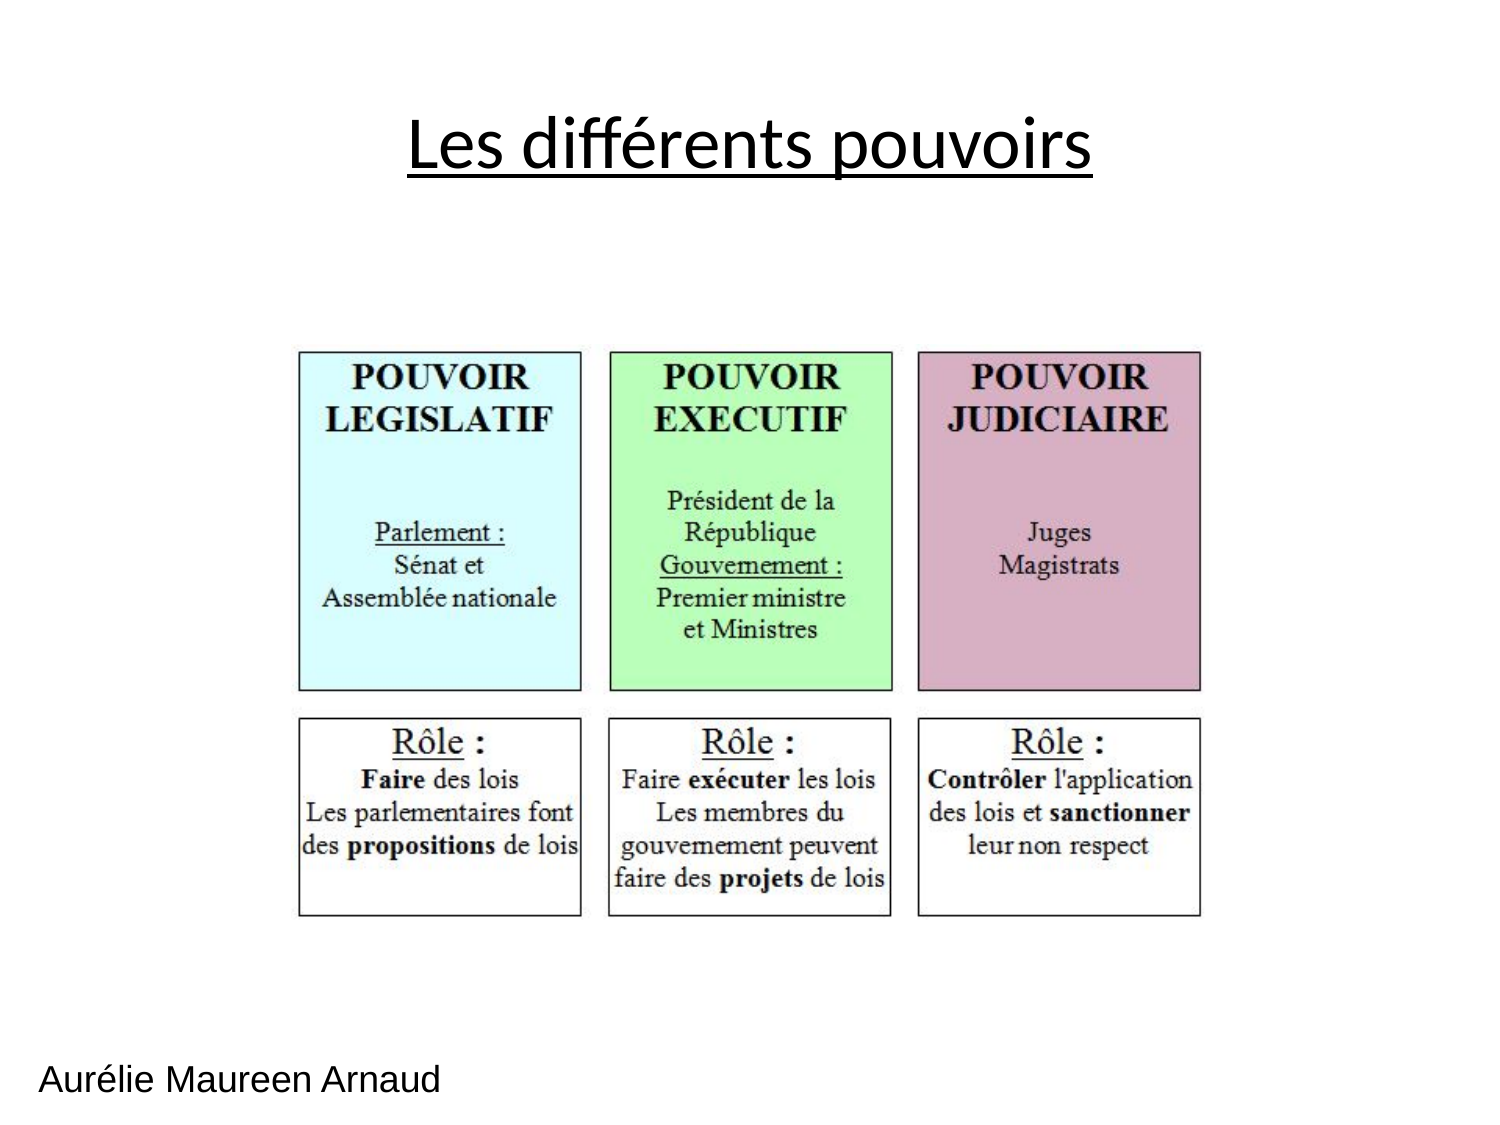

# Les différents pouvoirs
Aurélie Maureen Arnaud